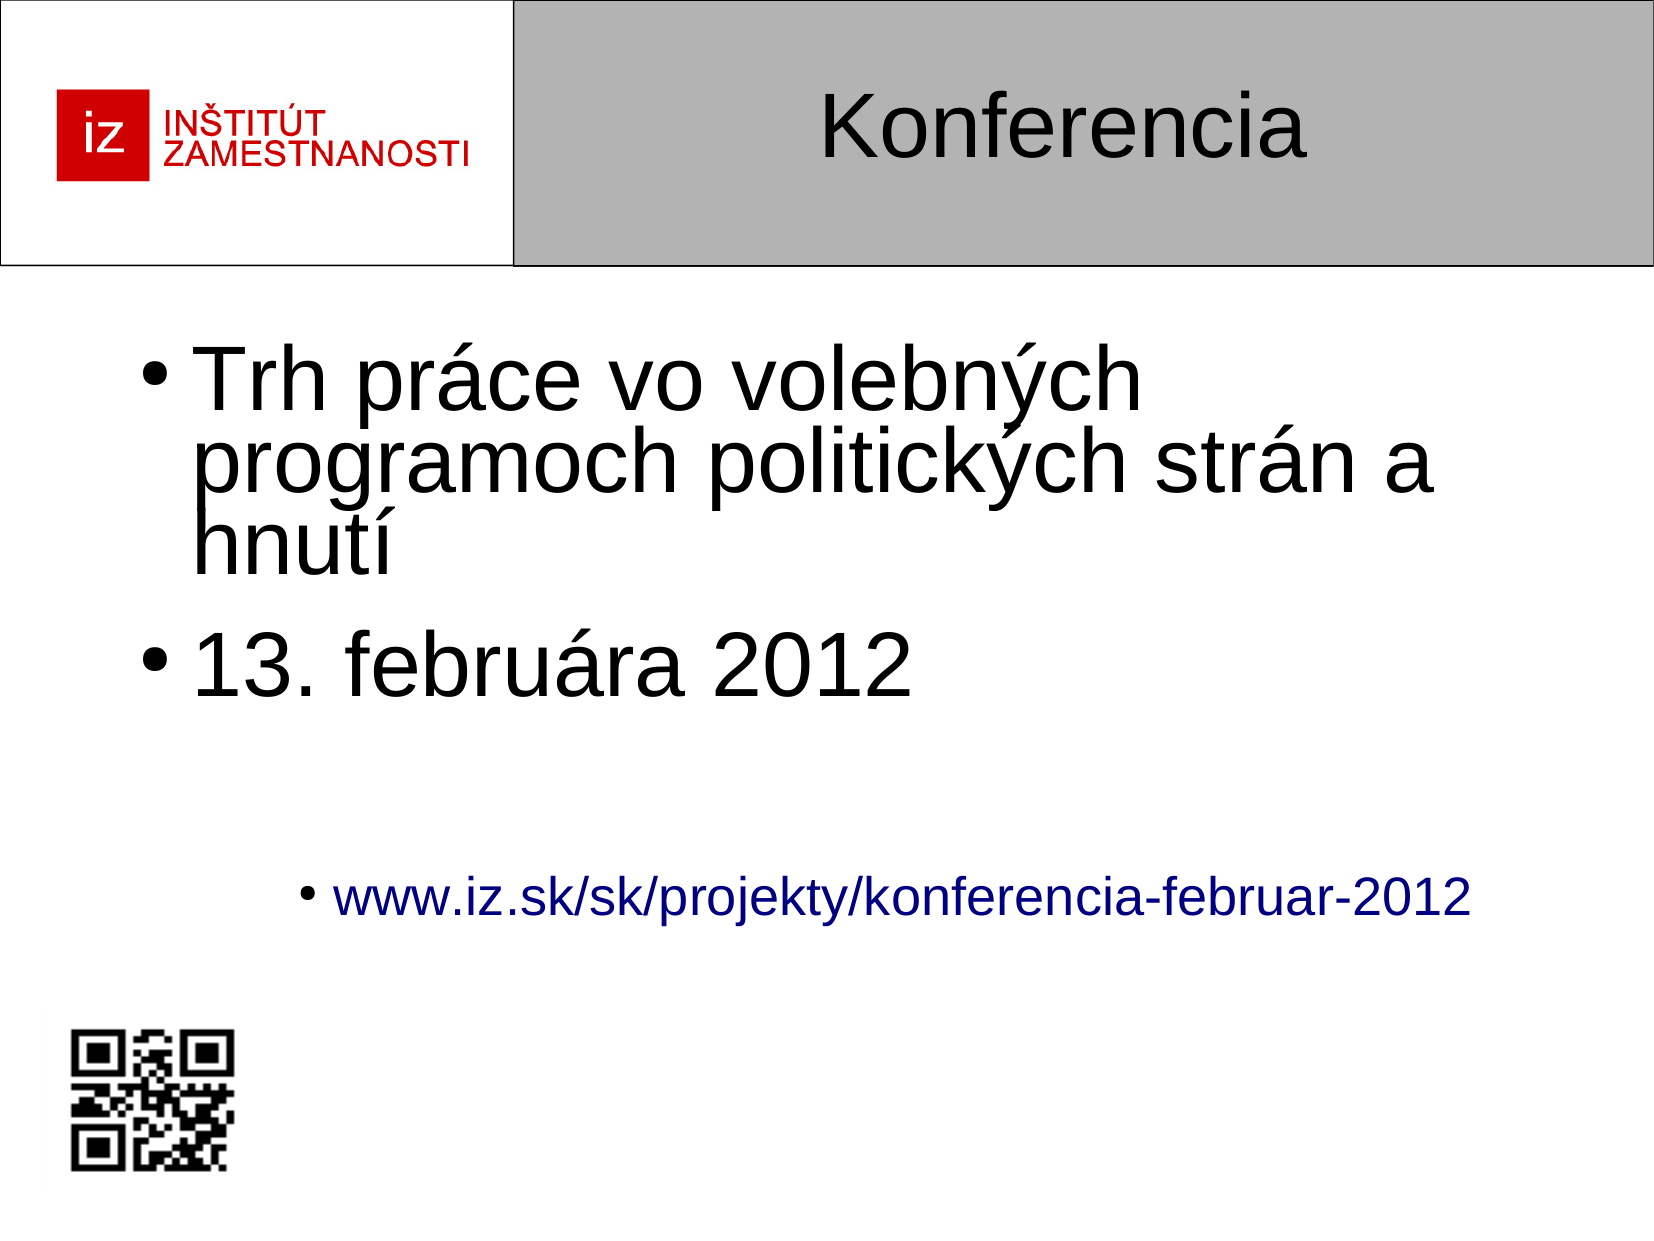

Konferencia
# Trh práce vo volebných programoch politických strán a hnutí
13. februára 2012
www.iz.sk/sk/projekty/konferencia-februar-2012